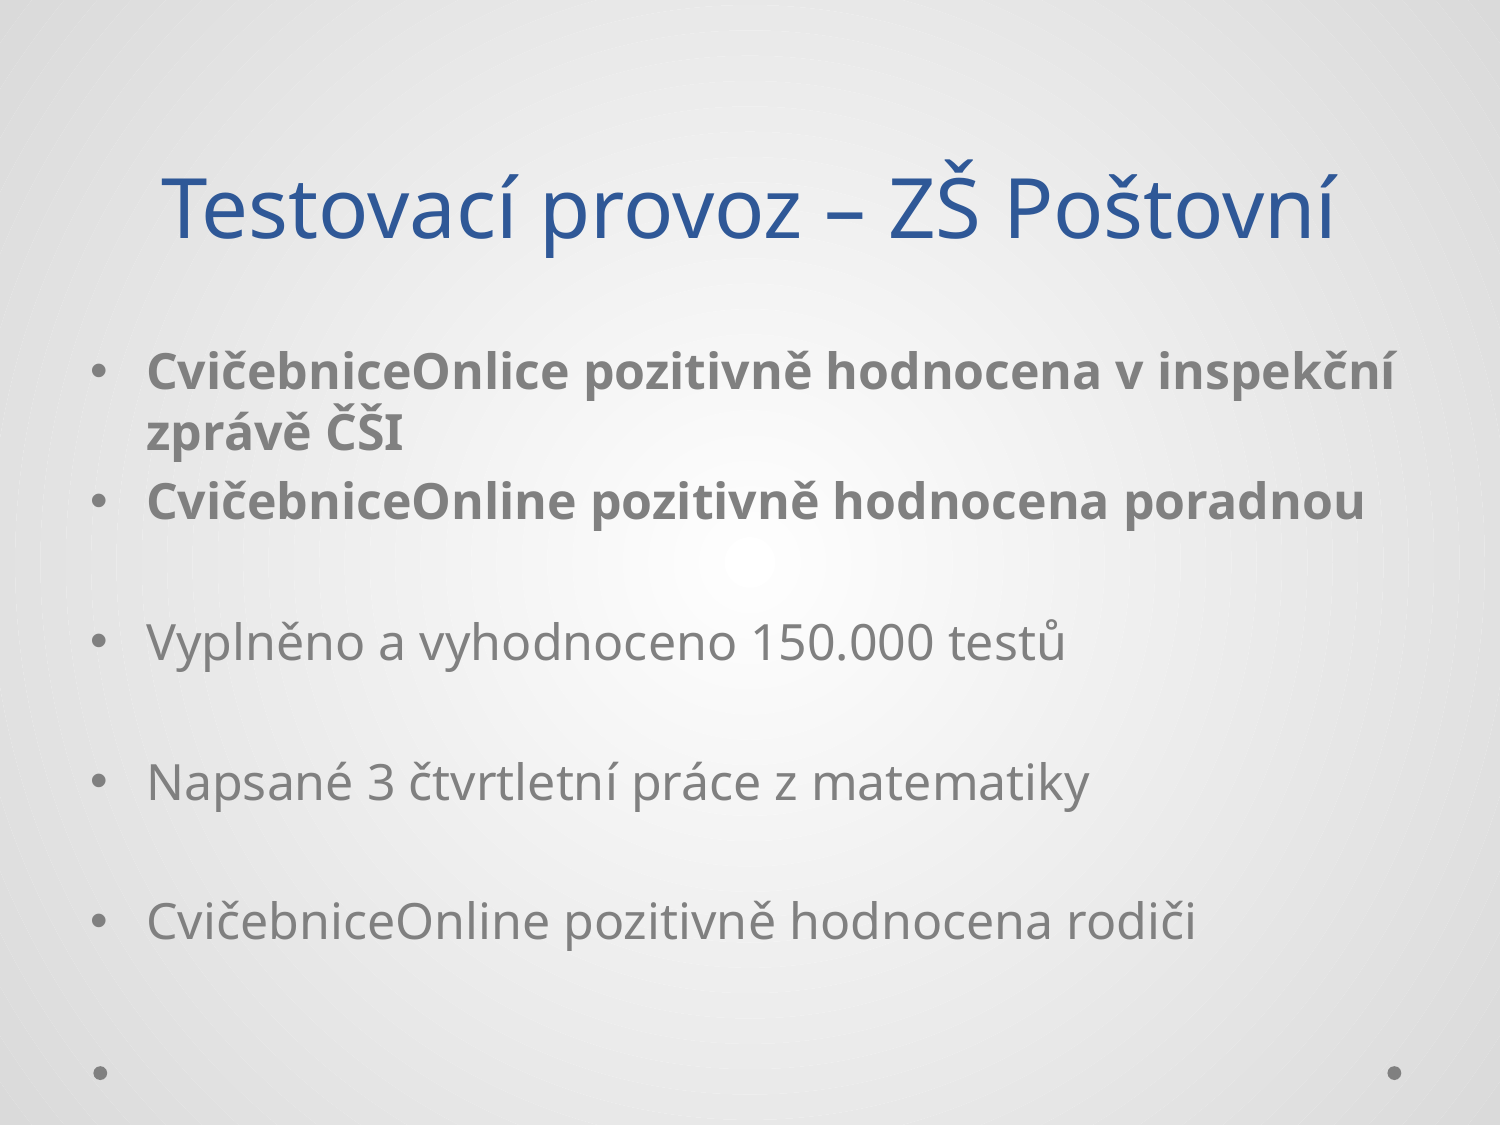

# Testovací provoz – ZŠ Poštovní
CvičebniceOnlice pozitivně hodnocena v inspekční zprávě ČŠI
CvičebniceOnline pozitivně hodnocena poradnou
Vyplněno a vyhodnoceno 150.000 testů
Napsané 3 čtvrtletní práce z matematiky
CvičebniceOnline pozitivně hodnocena rodiči